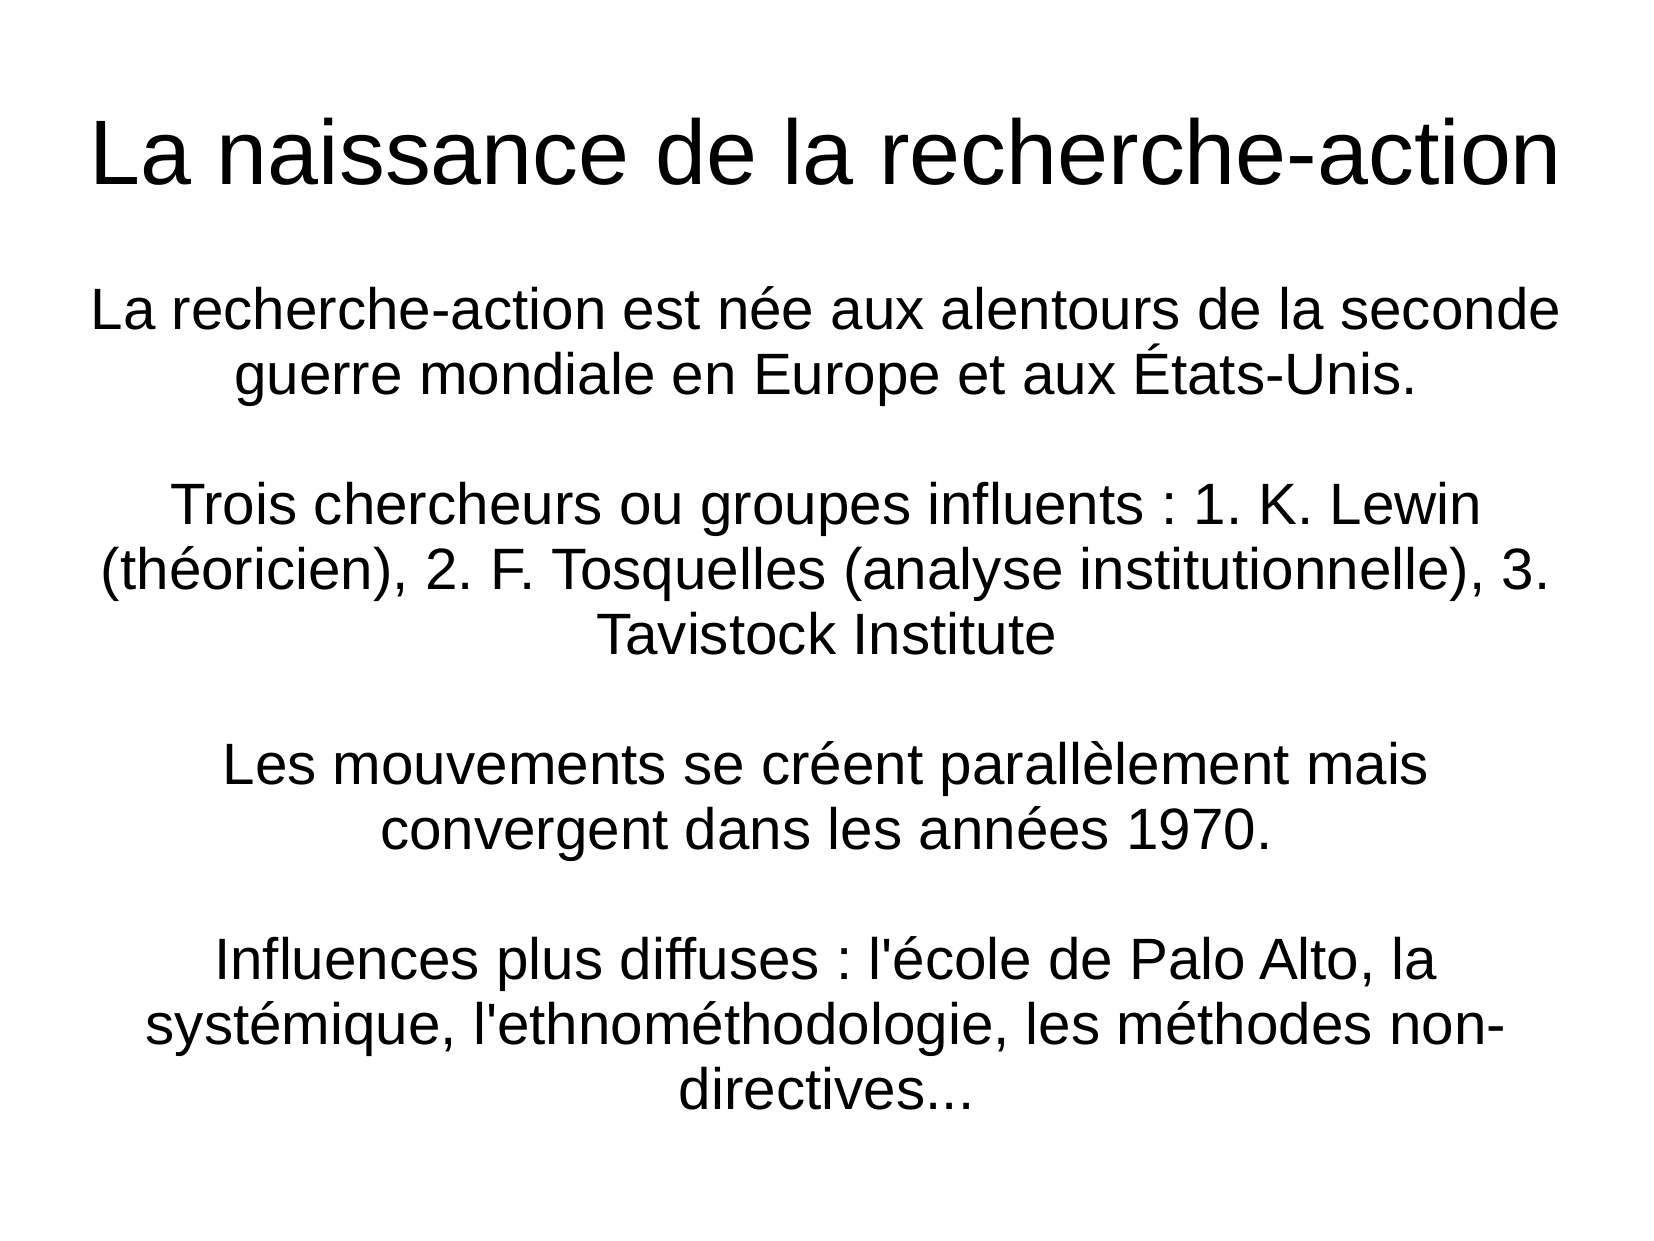

# La naissance de la recherche-action
La recherche-action est née aux alentours de la seconde guerre mondiale en Europe et aux États-Unis.
Trois chercheurs ou groupes influents : 1. K. Lewin (théoricien), 2. F. Tosquelles (analyse institutionnelle), 3. Tavistock Institute
Les mouvements se créent parallèlement mais convergent dans les années 1970.
Influences plus diffuses : l'école de Palo Alto, la systémique, l'ethnométhodologie, les méthodes non-directives...